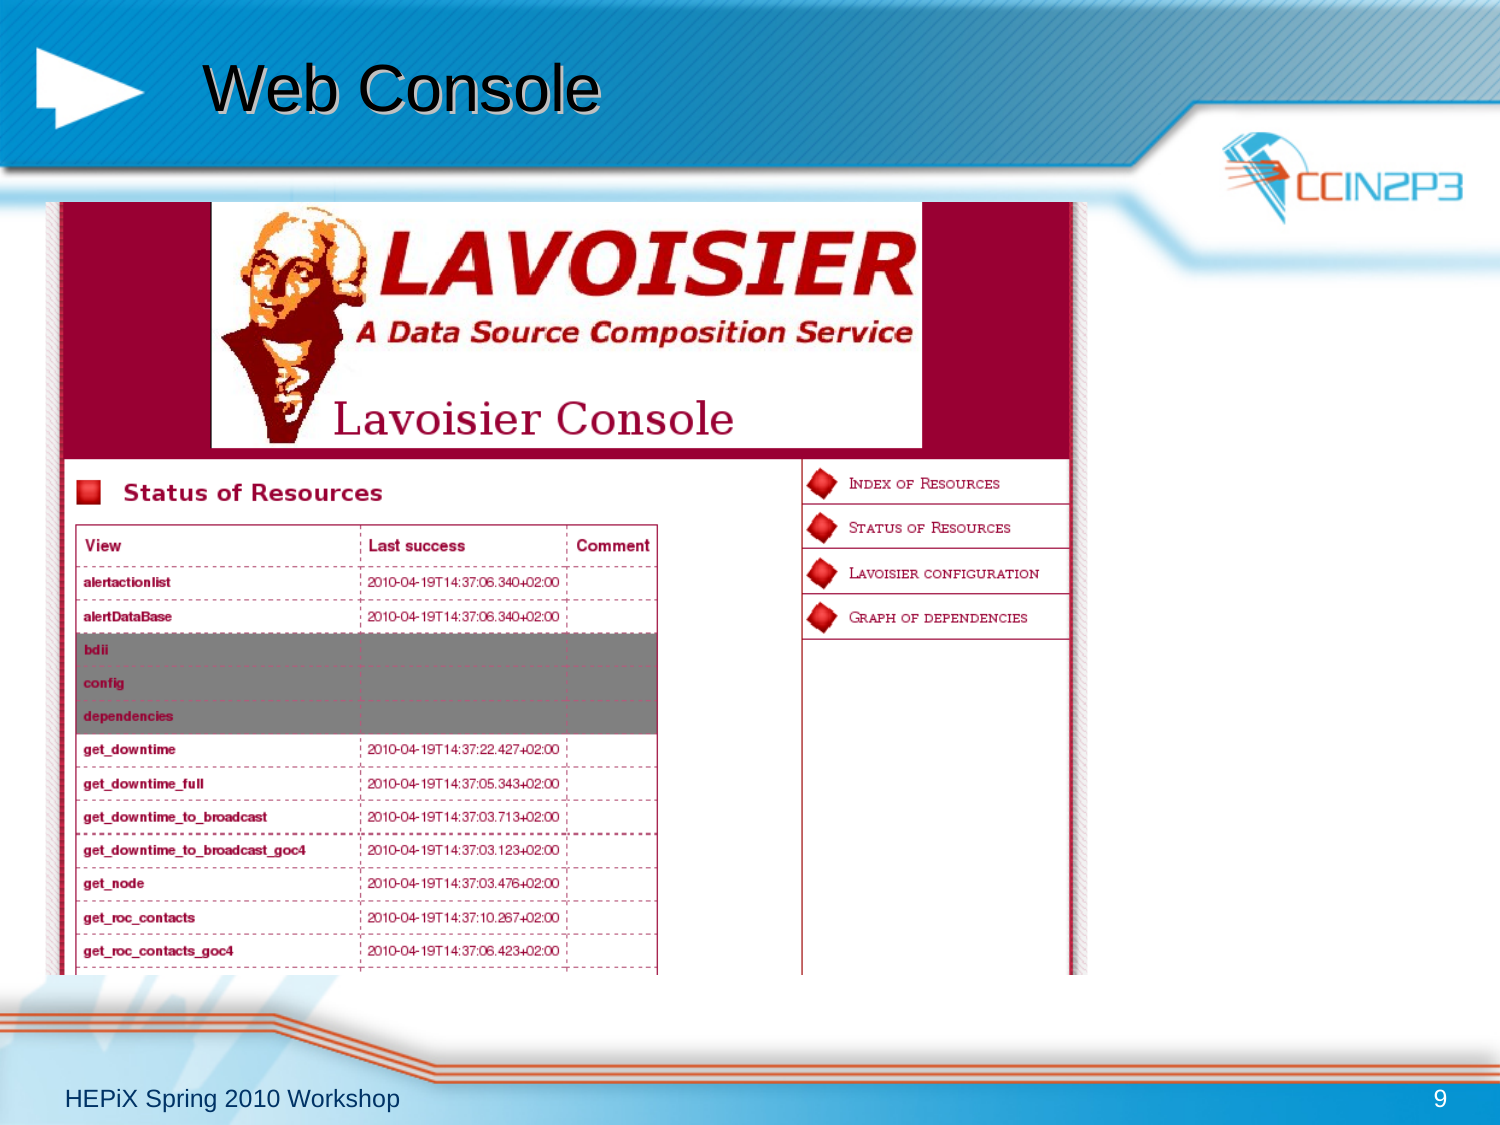

Web Console
HEPiX Spring 2010 Workshop
9